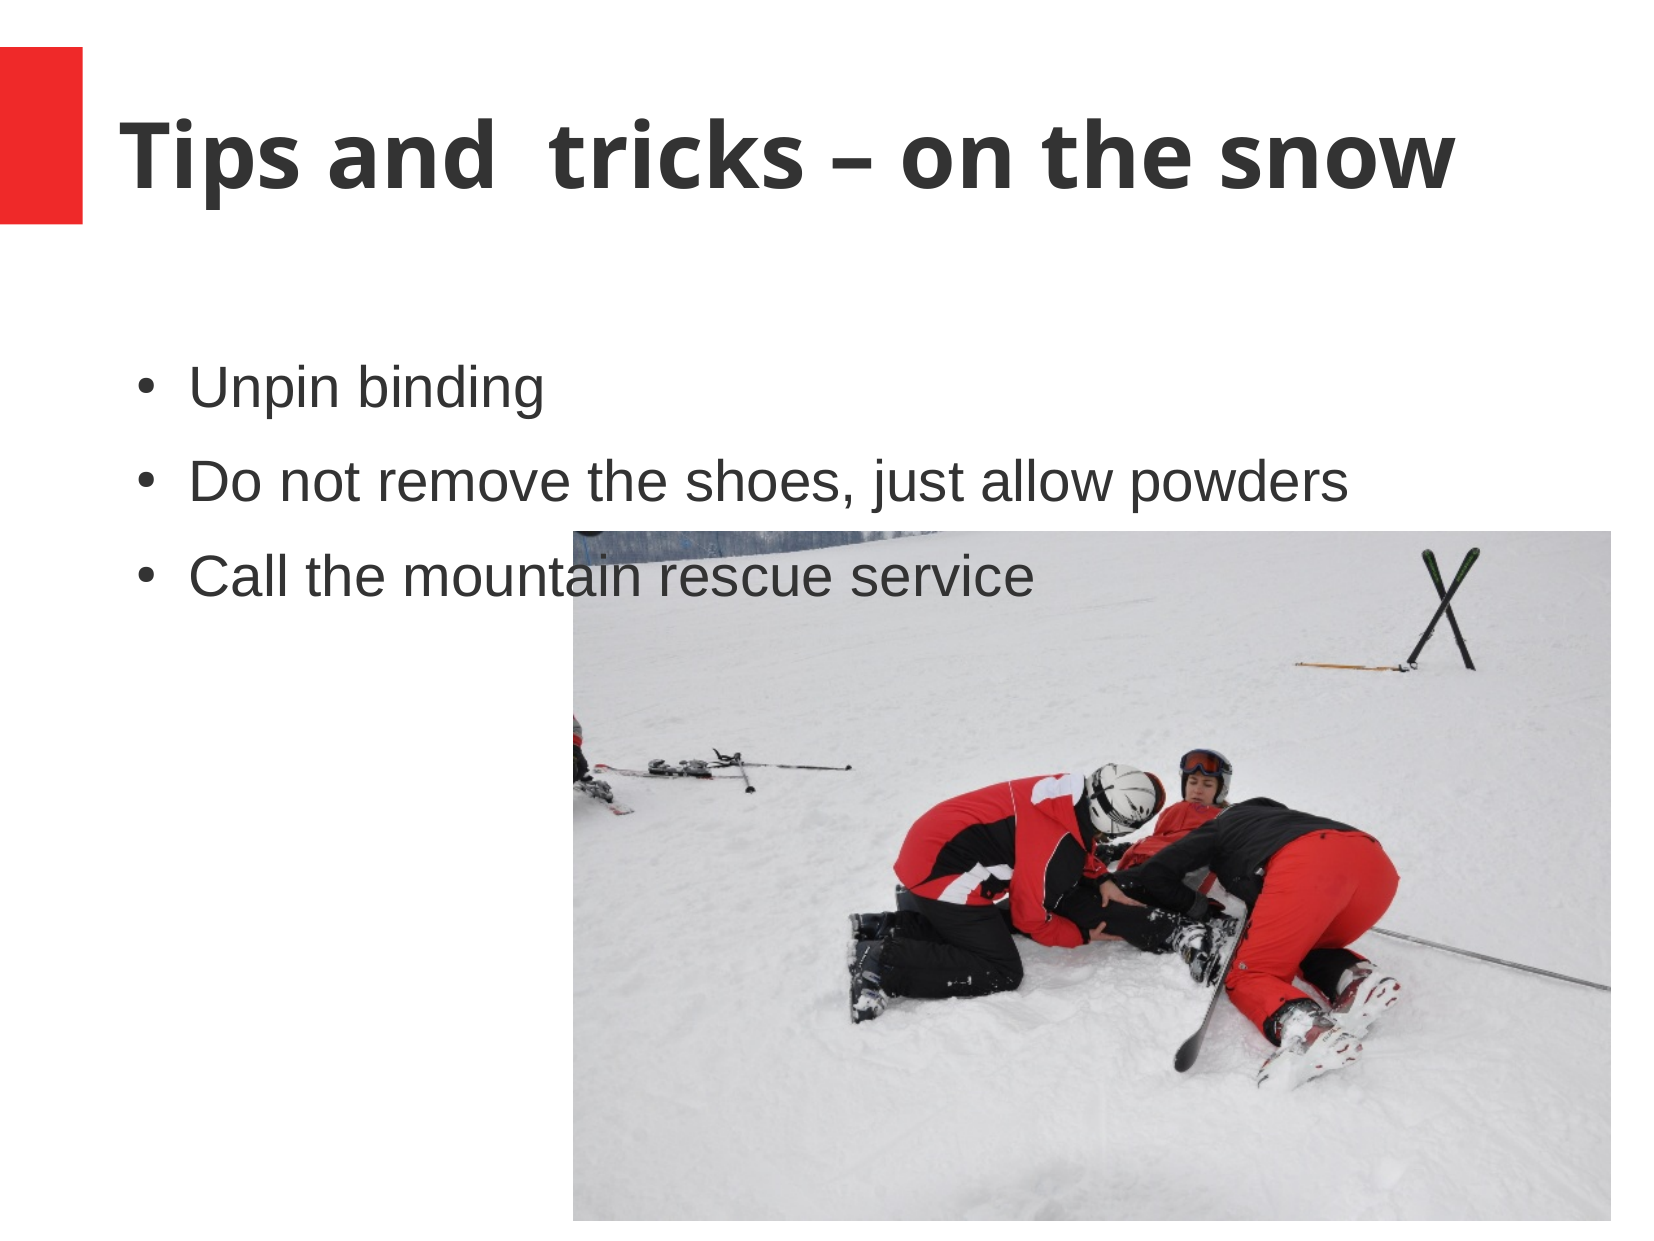

# Tips and tricks – on the snow
Unpin binding
Do not remove the shoes, just allow powders
Call the mountain rescue service